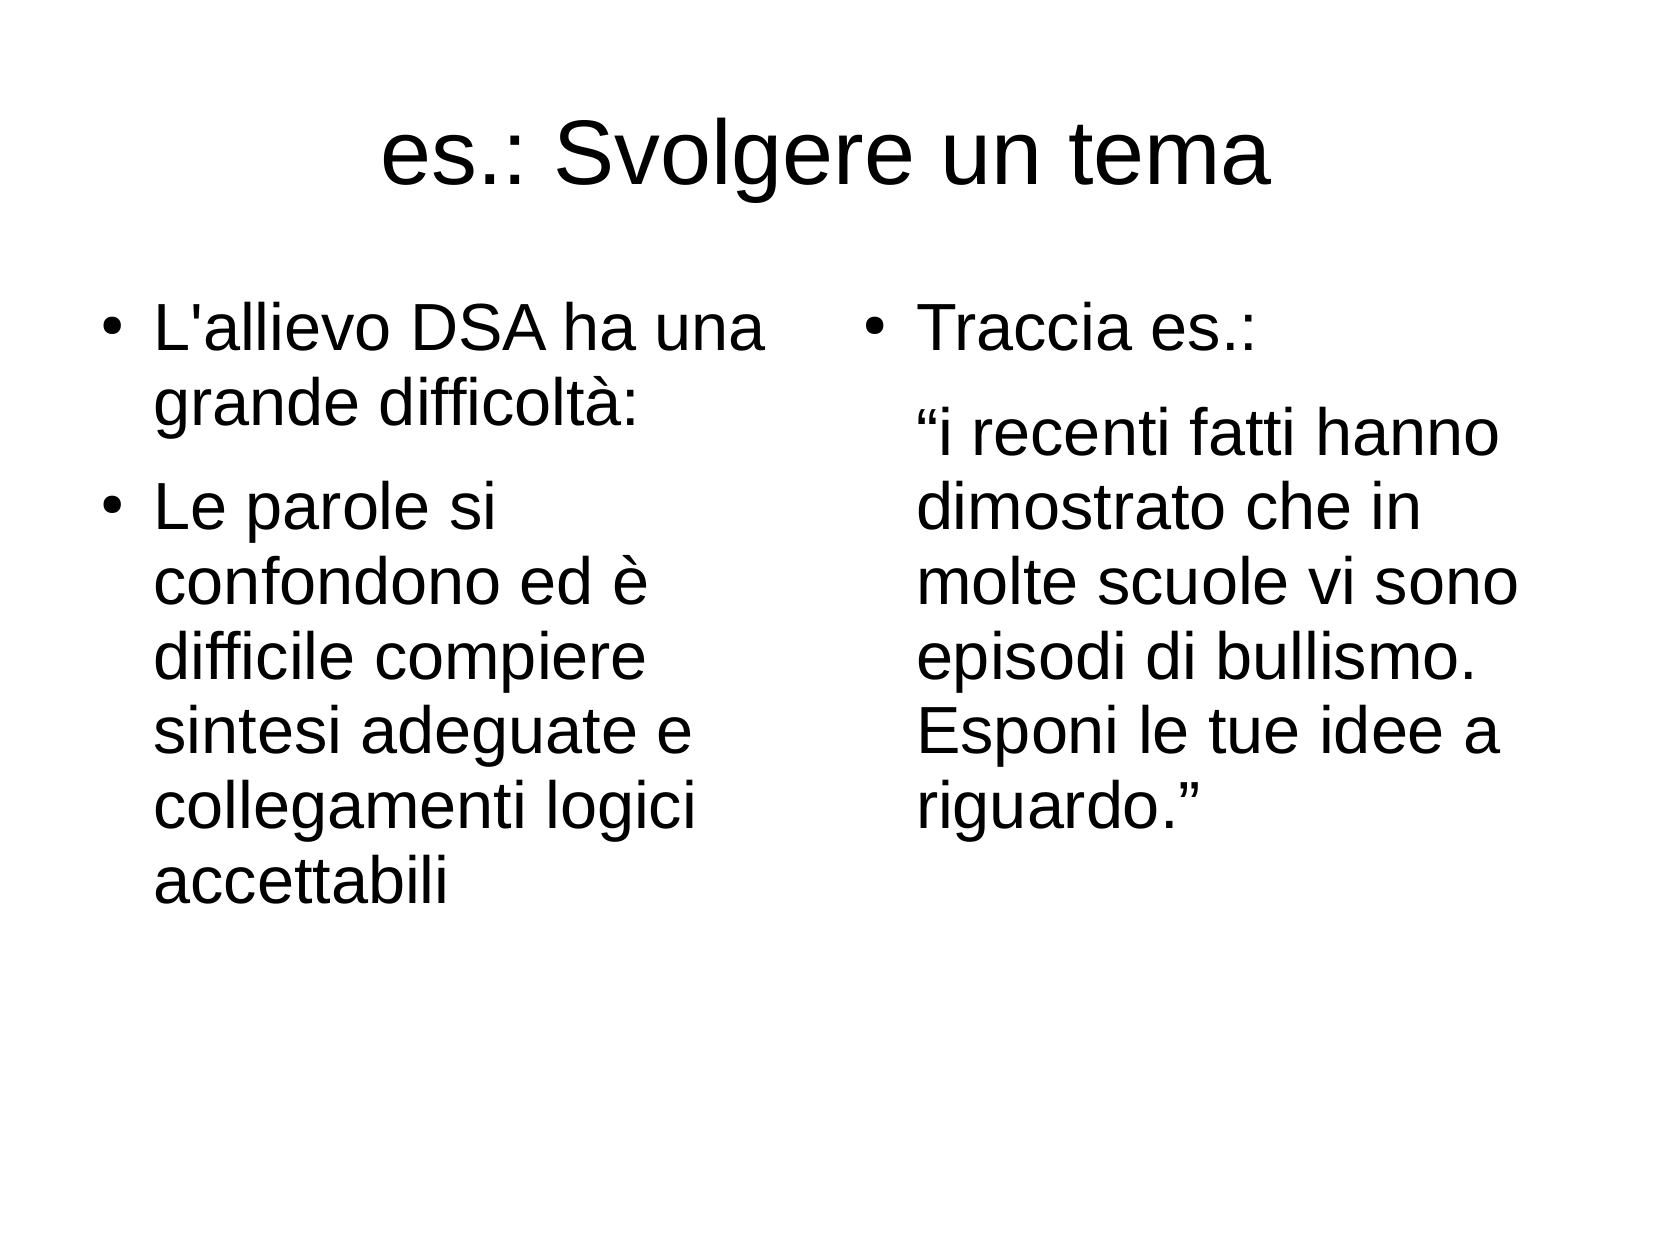

# es.: Svolgere un tema
L'allievo DSA ha una grande difficoltà:
Le parole si confondono ed è difficile compiere sintesi adeguate e collegamenti logici accettabili
Traccia es.:
“i recenti fatti hanno dimostrato che in molte scuole vi sono episodi di bullismo. Esponi le tue idee a riguardo.”